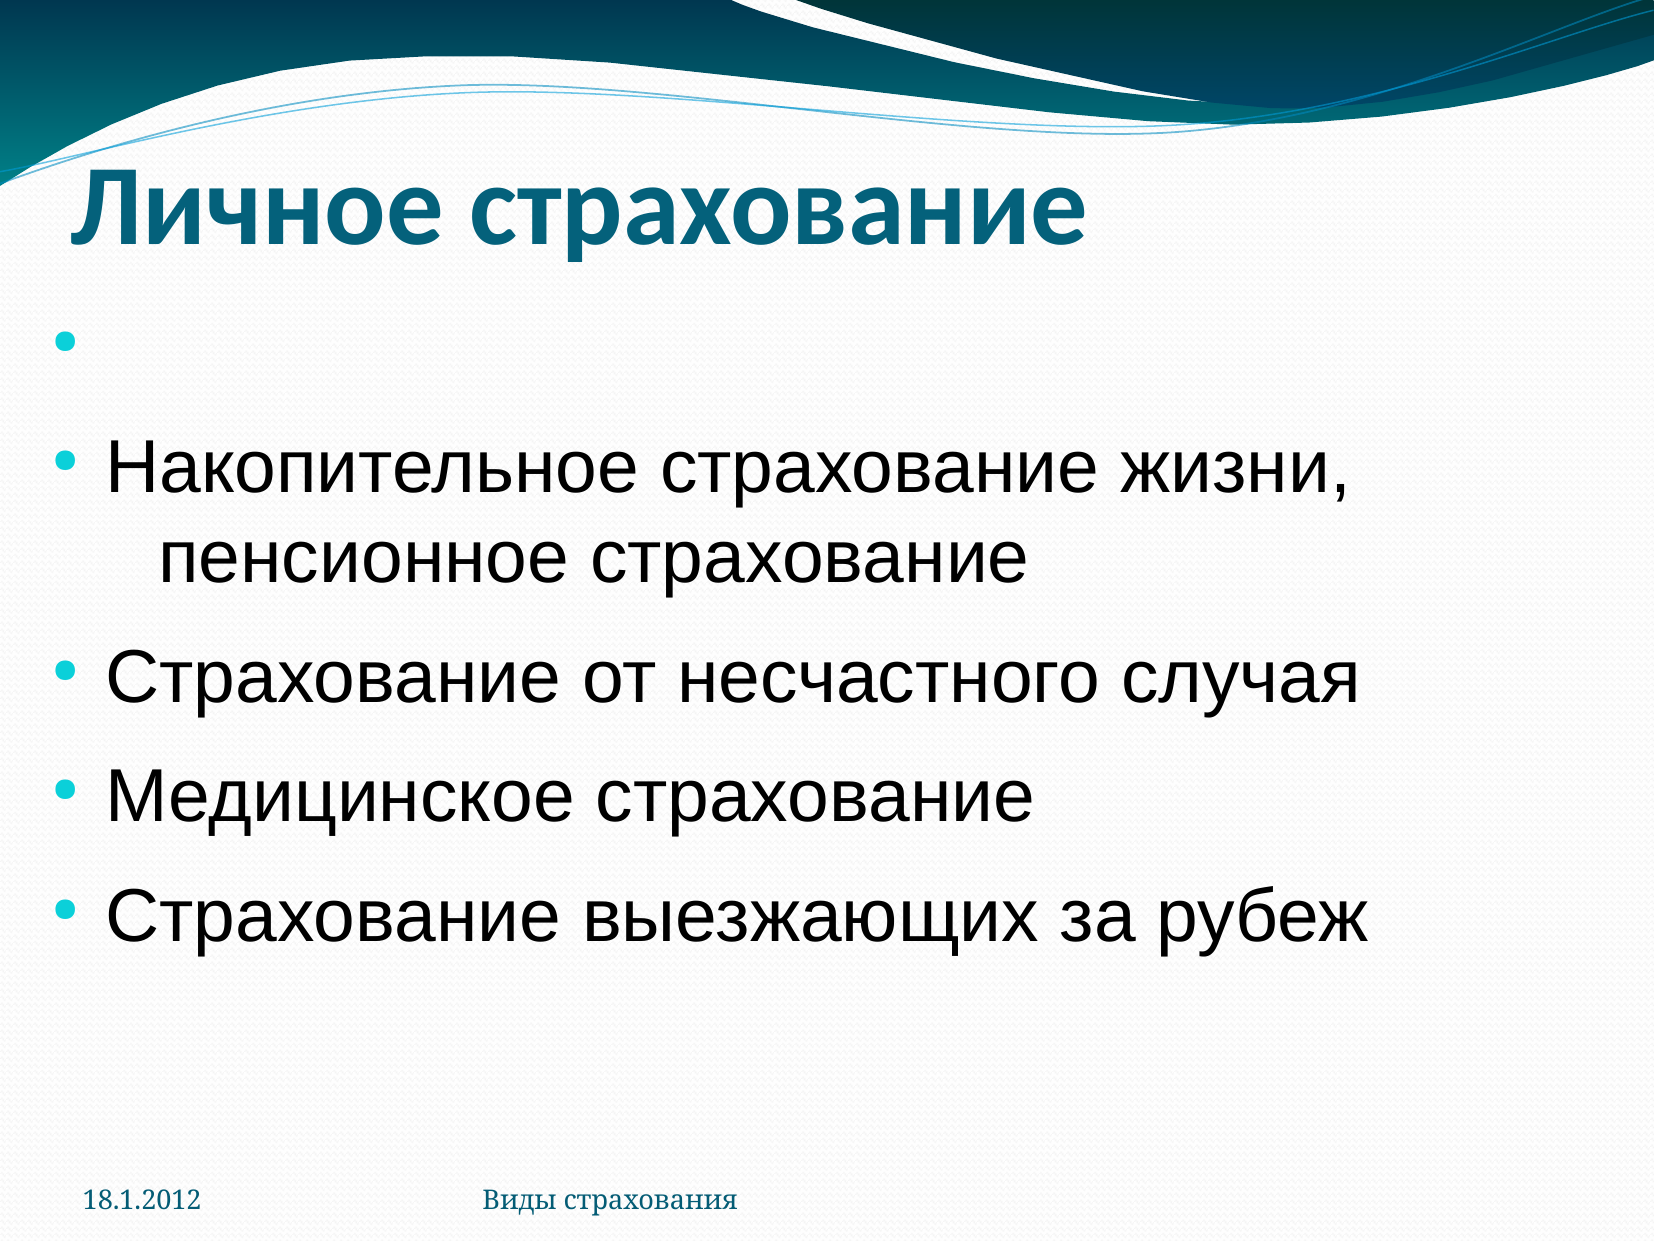

# Личное страхование
Накопительное страхование жизни, пенсионное страхование
Страхование от несчастного случая
Медицинское страхование
Страхование выезжающих за рубеж
18.1.2012
Виды страхования